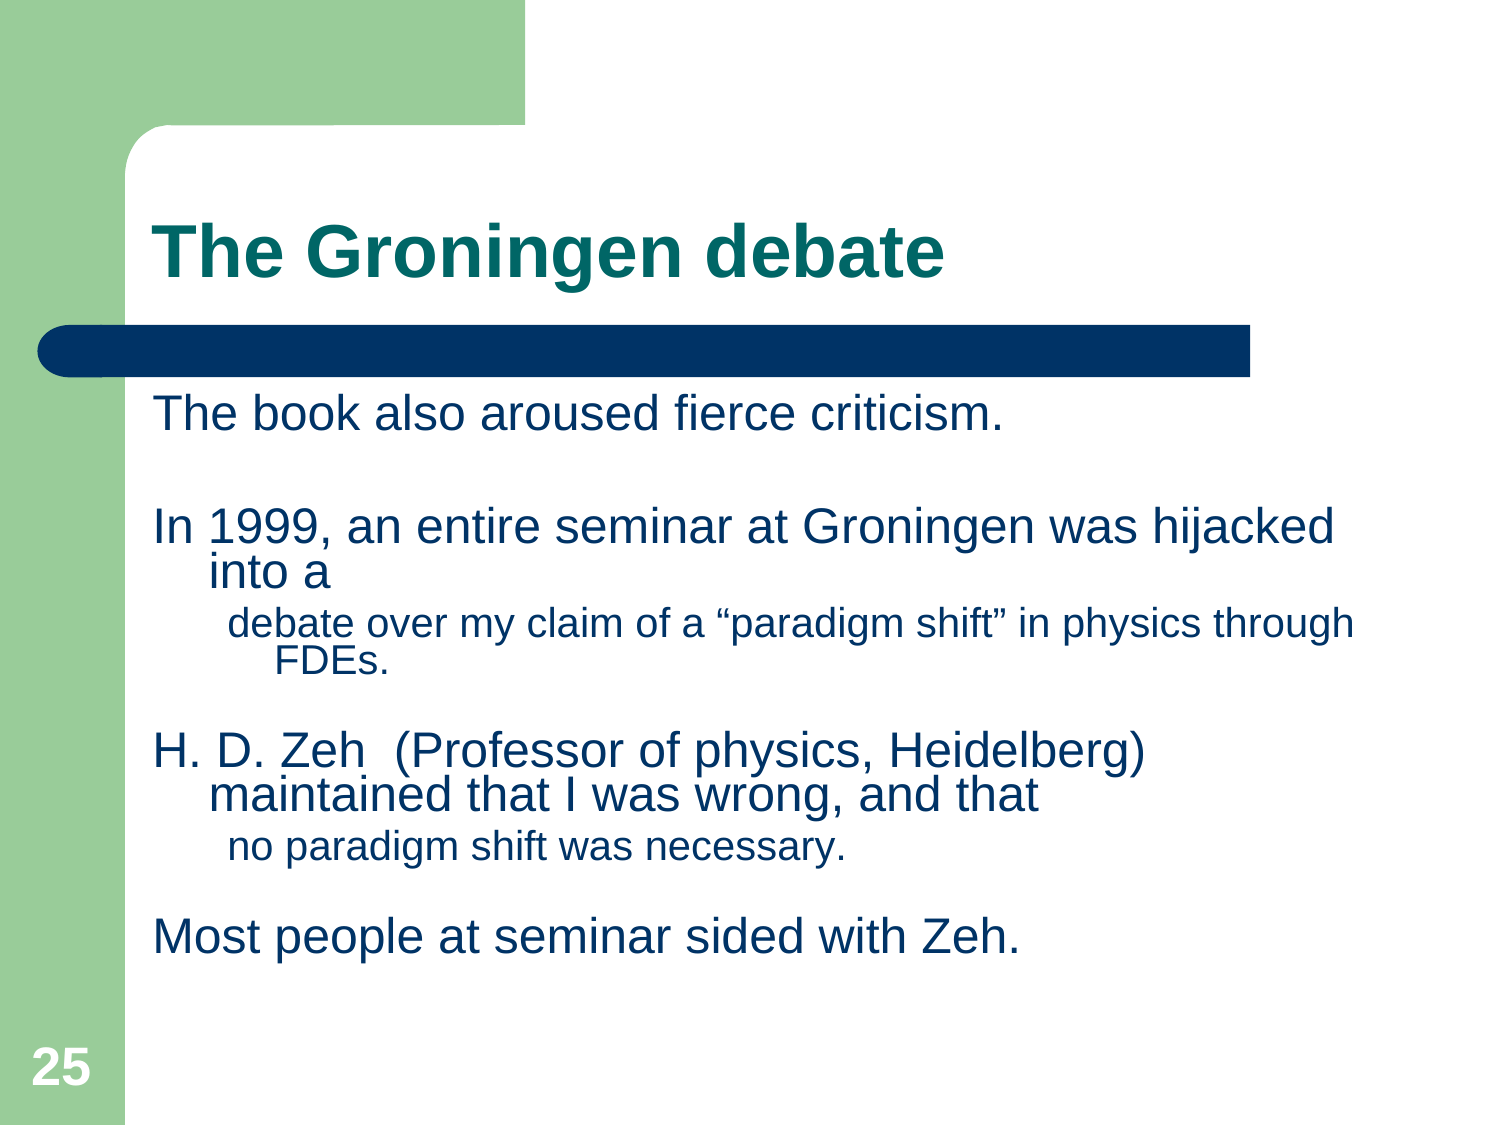

# The Groningen debate
The book also aroused fierce criticism.
In 1999, an entire seminar at Groningen was hijacked into a
debate over my claim of a “paradigm shift” in physics through FDEs.
H. D. Zeh (Professor of physics, Heidelberg) maintained that I was wrong, and that
no paradigm shift was necessary.
Most people at seminar sided with Zeh.
25